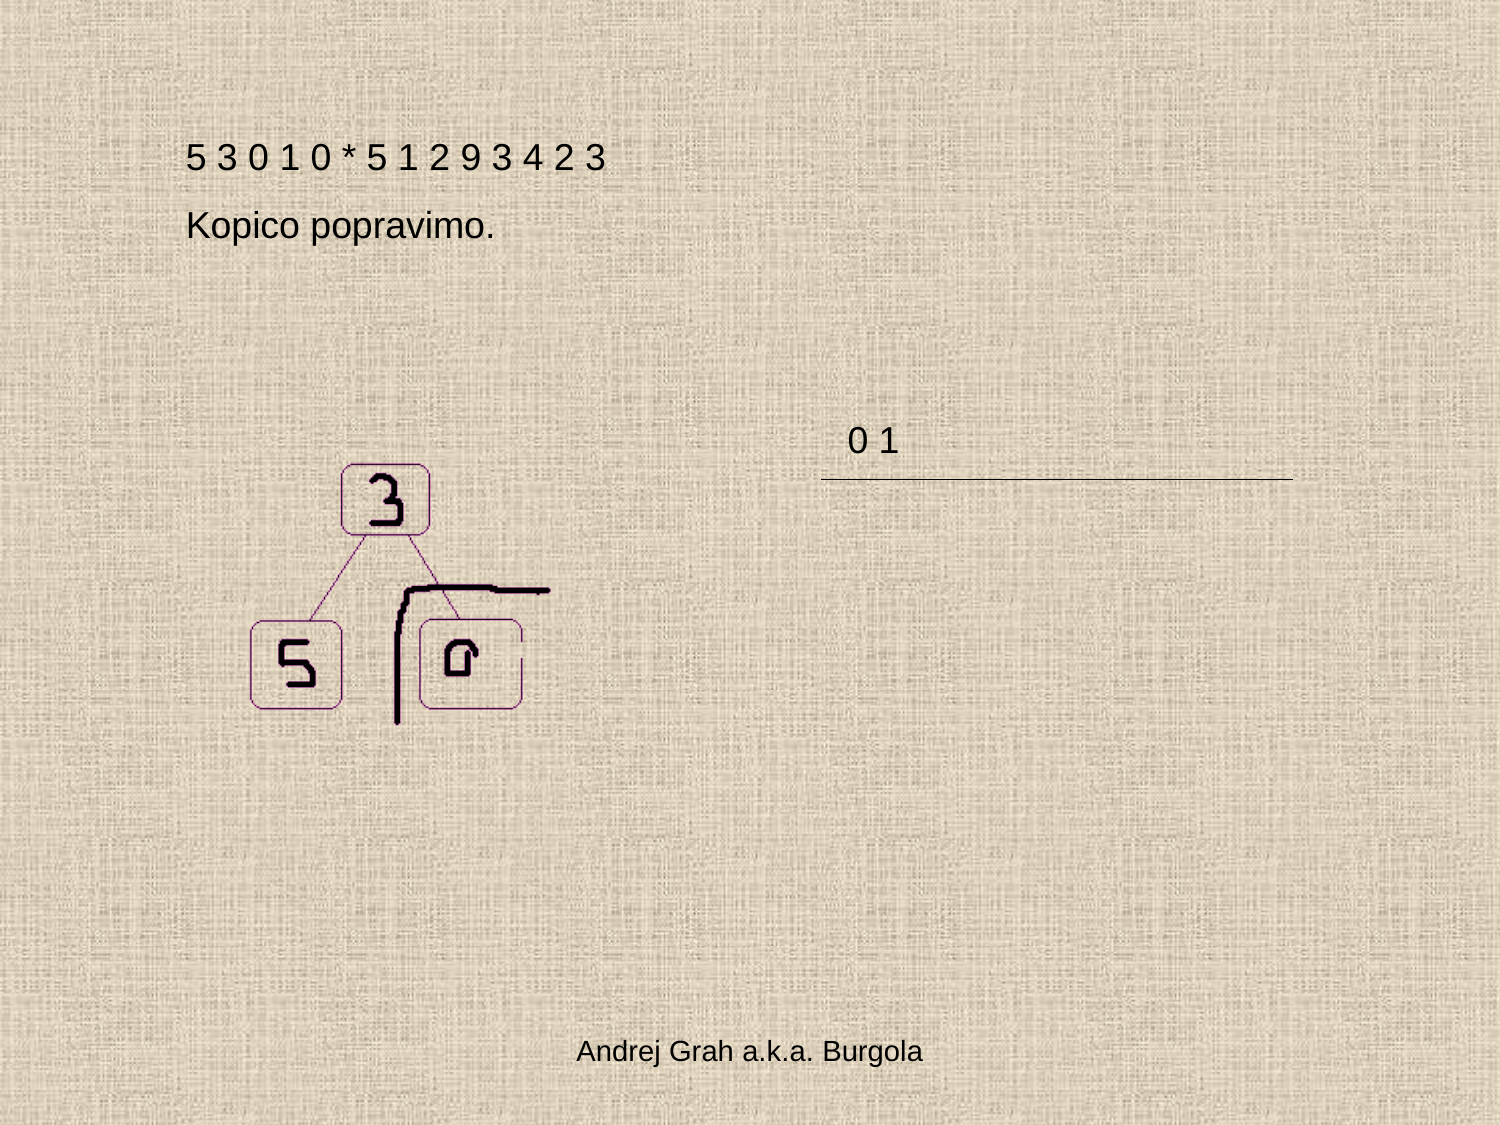

5 3 0 1 0 * 5 1 2 9 3 4 2 3
Kopico popravimo.
0 1
Andrej Grah a.k.a. Burgola